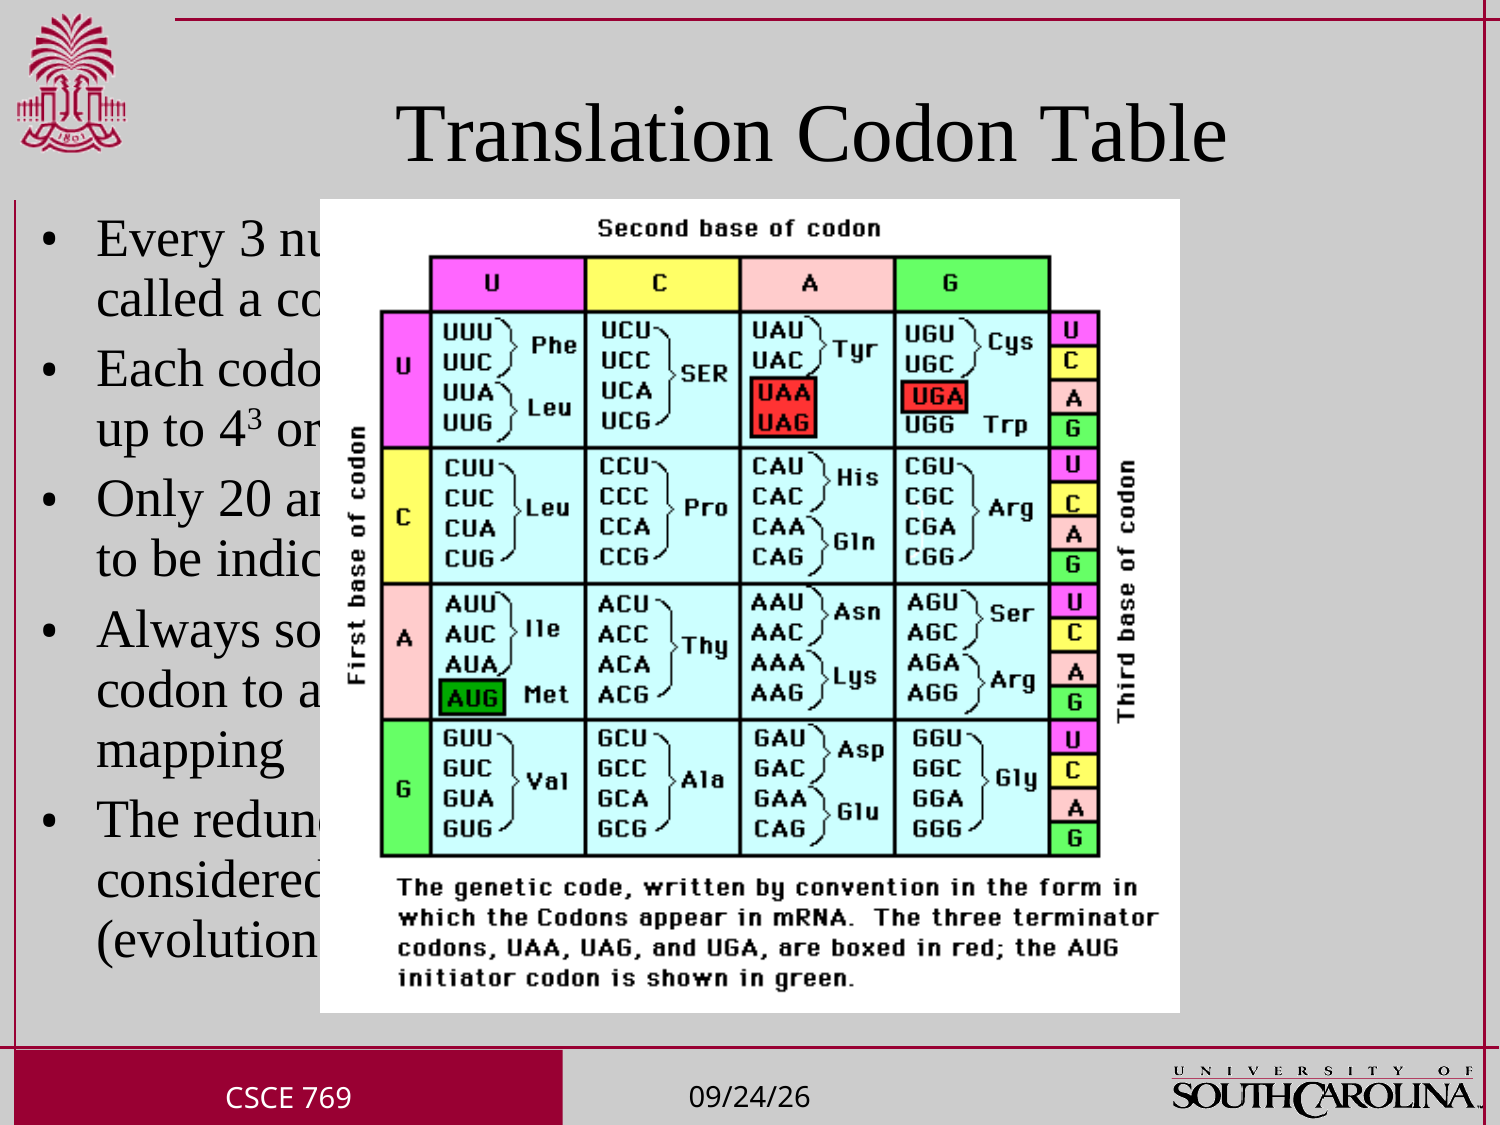

# Translation Codon Table
Every 3 nucleotides is called a codon
Each codon can decipher for up to 43 or 64 different units
Only 20 amino acids need to be indicated
Always some redundancy in codon to amino acid mapping
The redundancy could be considered room for growth (evolution?)